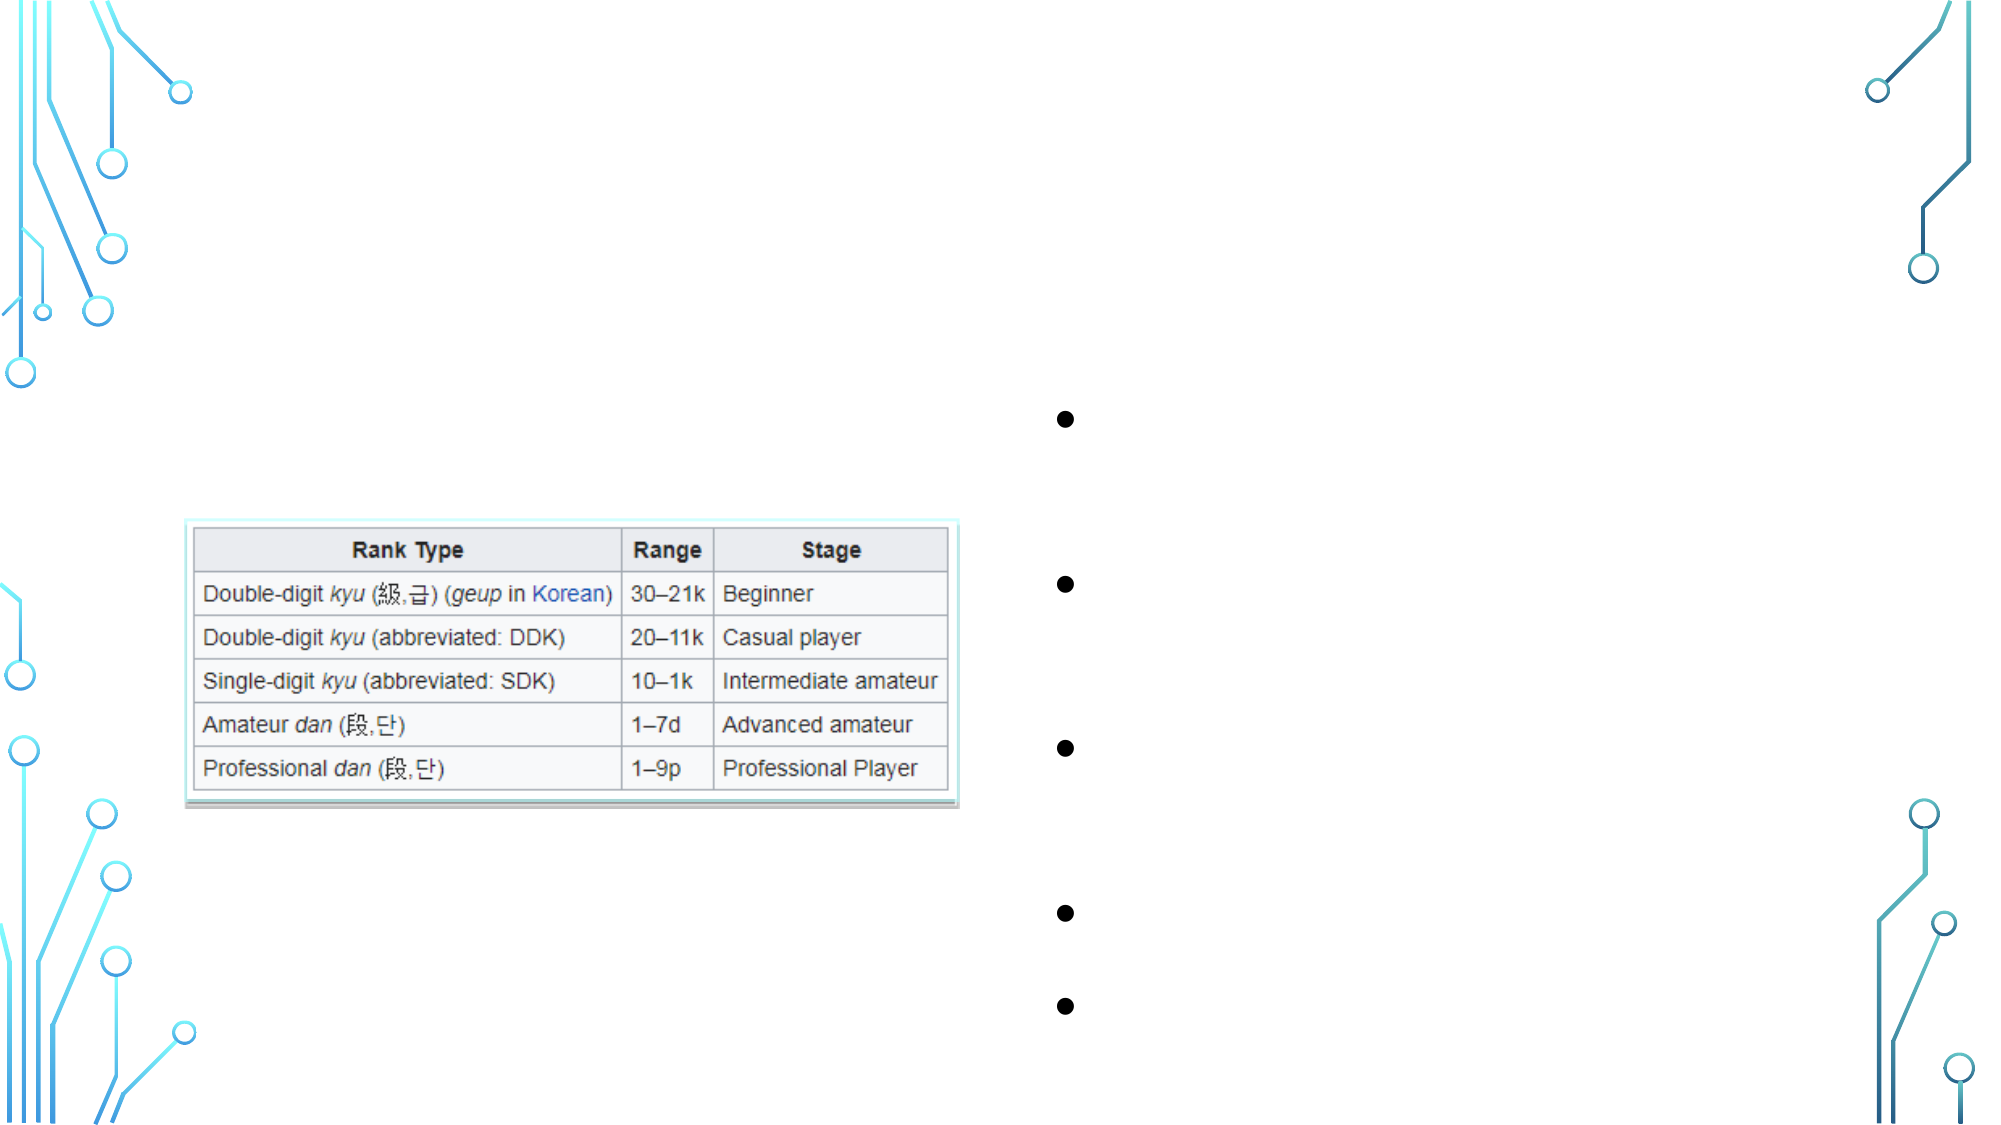

# Rankovanie hráčov go
Nový hráč začína ako 30 kyu (postupne klesá )
amatérsky dan 1-7 (postupne stupa)
profesionálneho dan 1 -9 (postupne stupa)